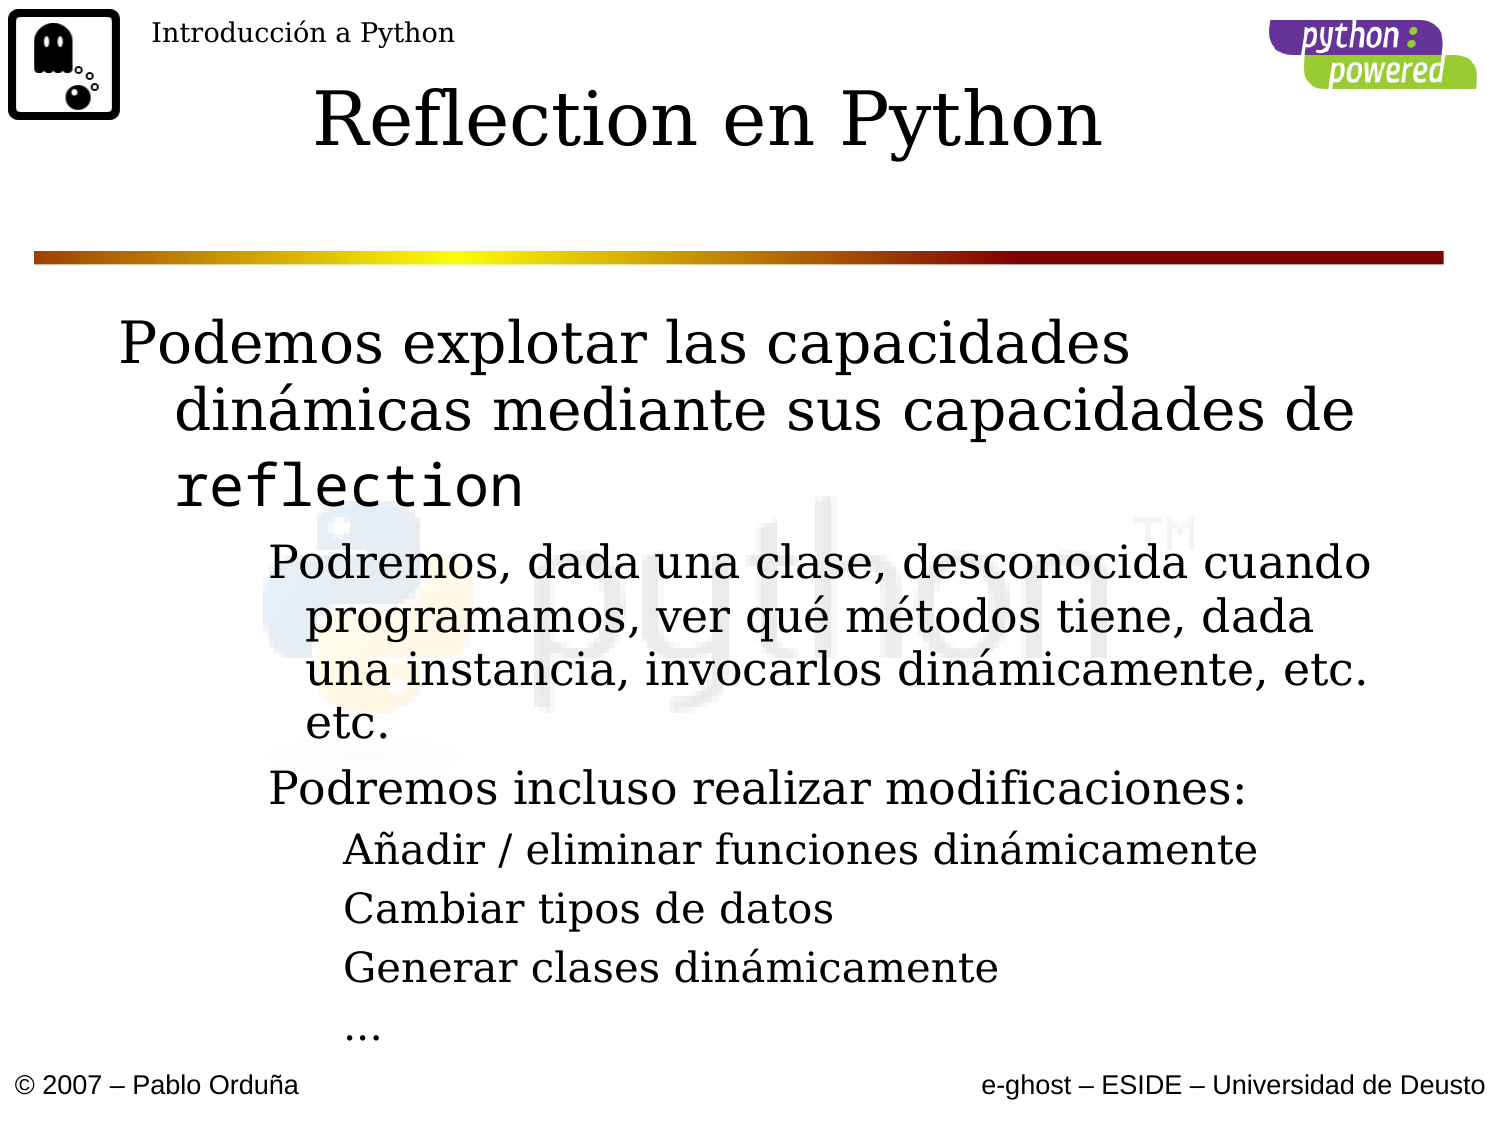

# Reflection en Python
Podemos explotar las capacidades dinámicas mediante sus capacidades de reflection
Podremos, dada una clase, desconocida cuando programamos, ver qué métodos tiene, dada una instancia, invocarlos dinámicamente, etc. etc.
Podremos incluso realizar modificaciones:
Añadir / eliminar funciones dinámicamente
Cambiar tipos de datos
Generar clases dinámicamente
...